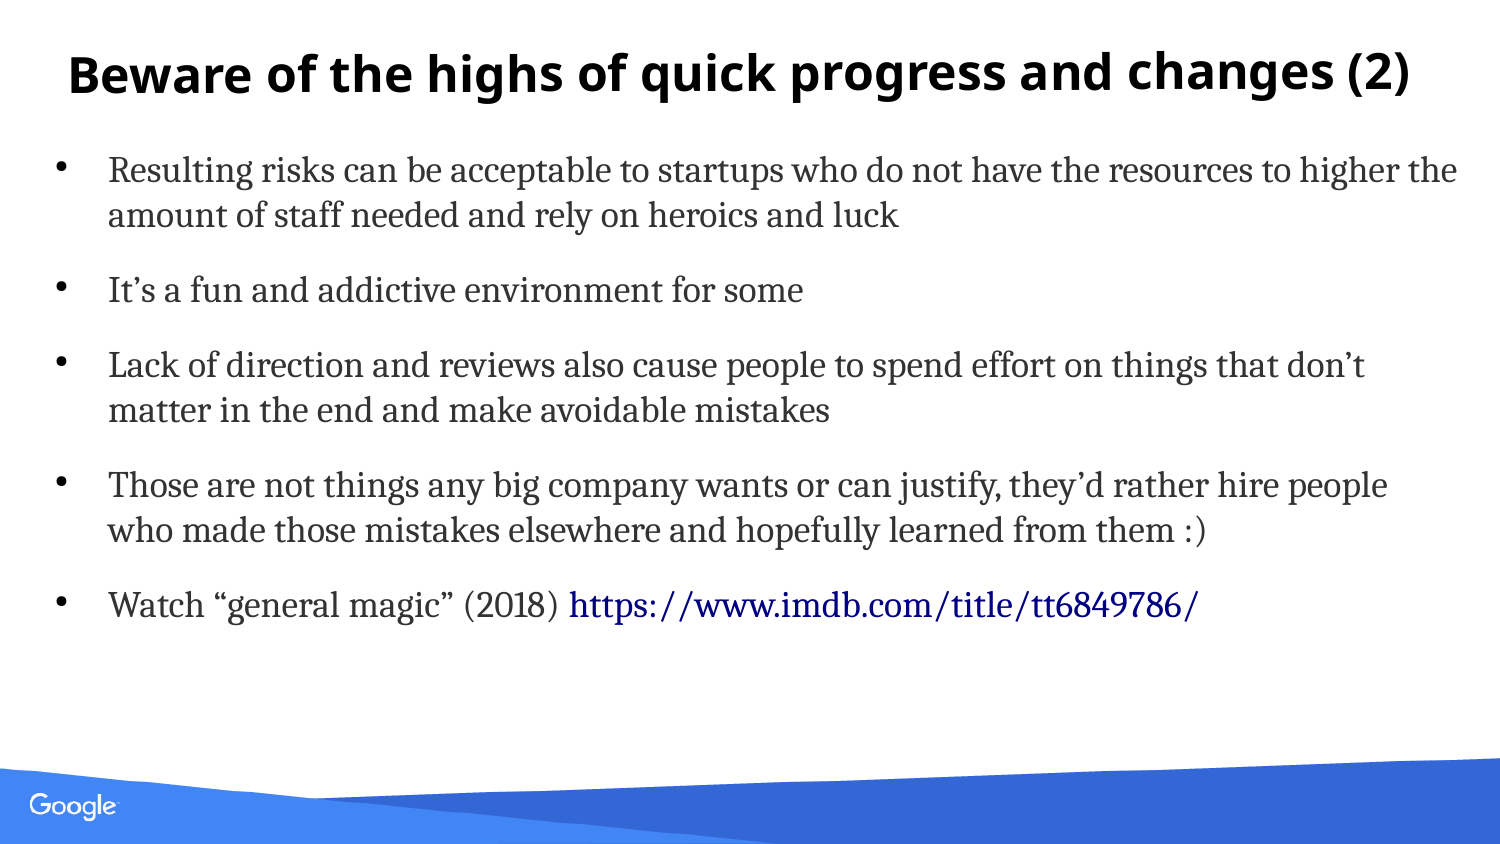

Beware of the highs of quick progress and changes (2)
# Resulting risks can be acceptable to startups who do not have the resources to higher the amount of staff needed and rely on heroics and luck
It’s a fun and addictive environment for some
Lack of direction and reviews also cause people to spend effort on things that don’t matter in the end and make avoidable mistakes
Those are not things any big company wants or can justify, they’d rather hire people who made those mistakes elsewhere and hopefully learned from them :)
Watch “general magic” (2018) https://www.imdb.com/title/tt6849786/